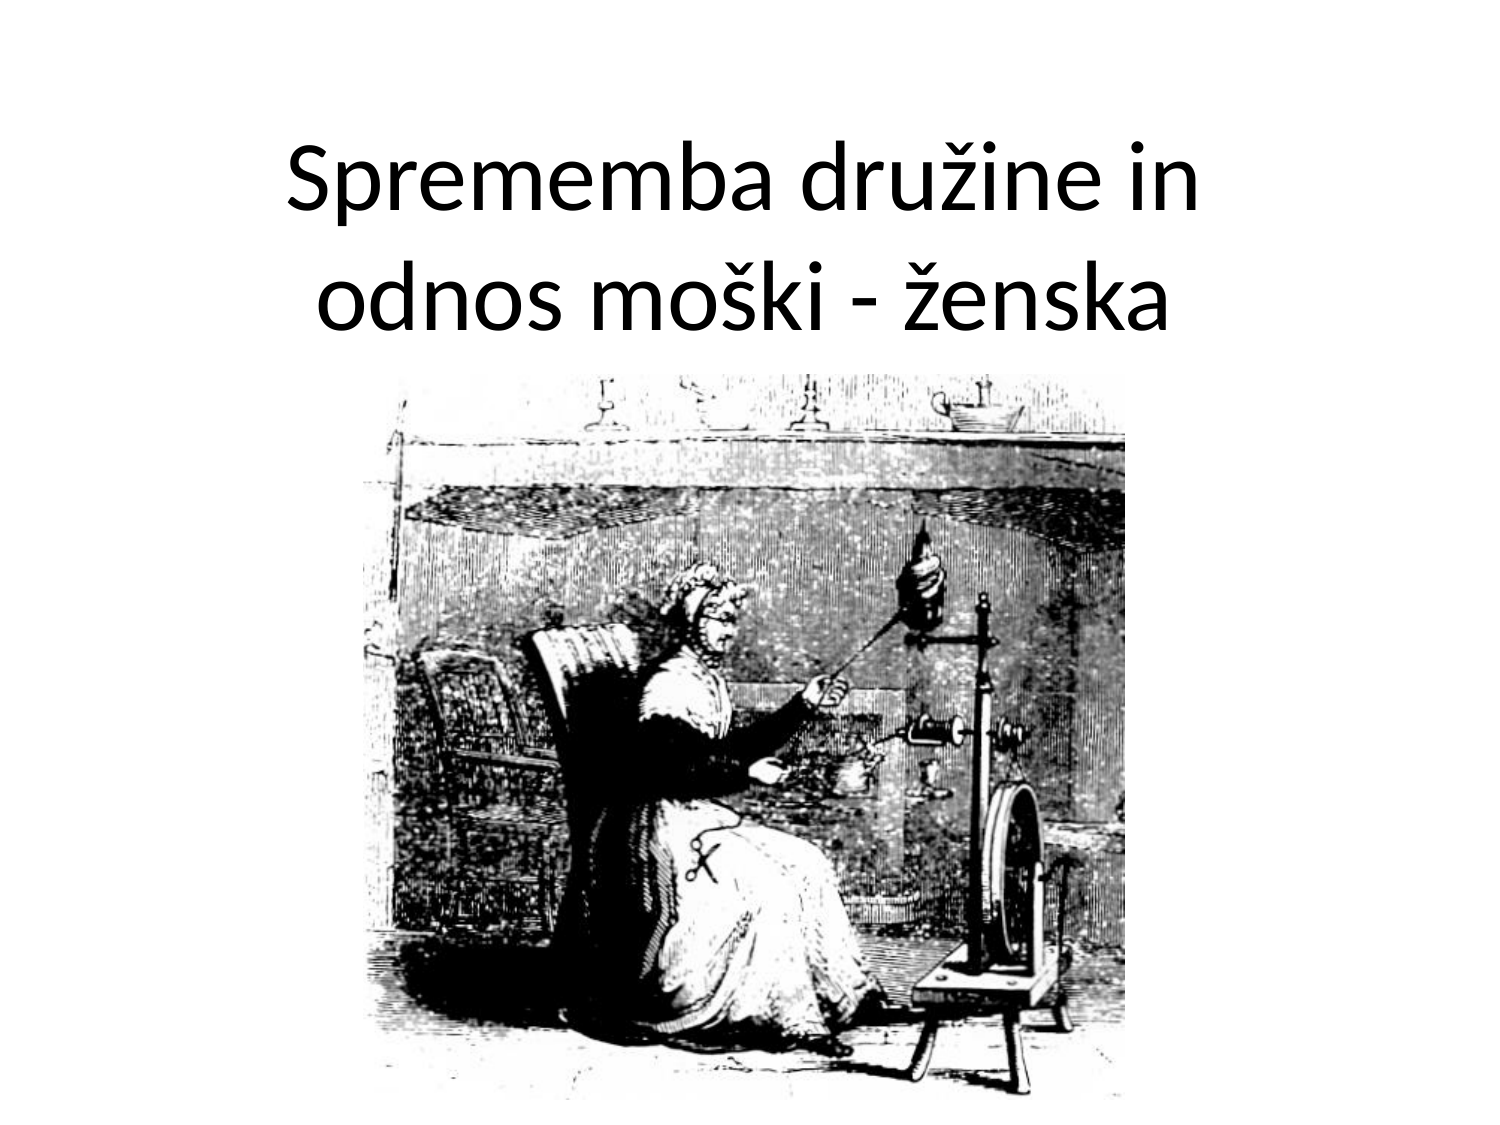

# Sprememba družine in odnos moški - ženska